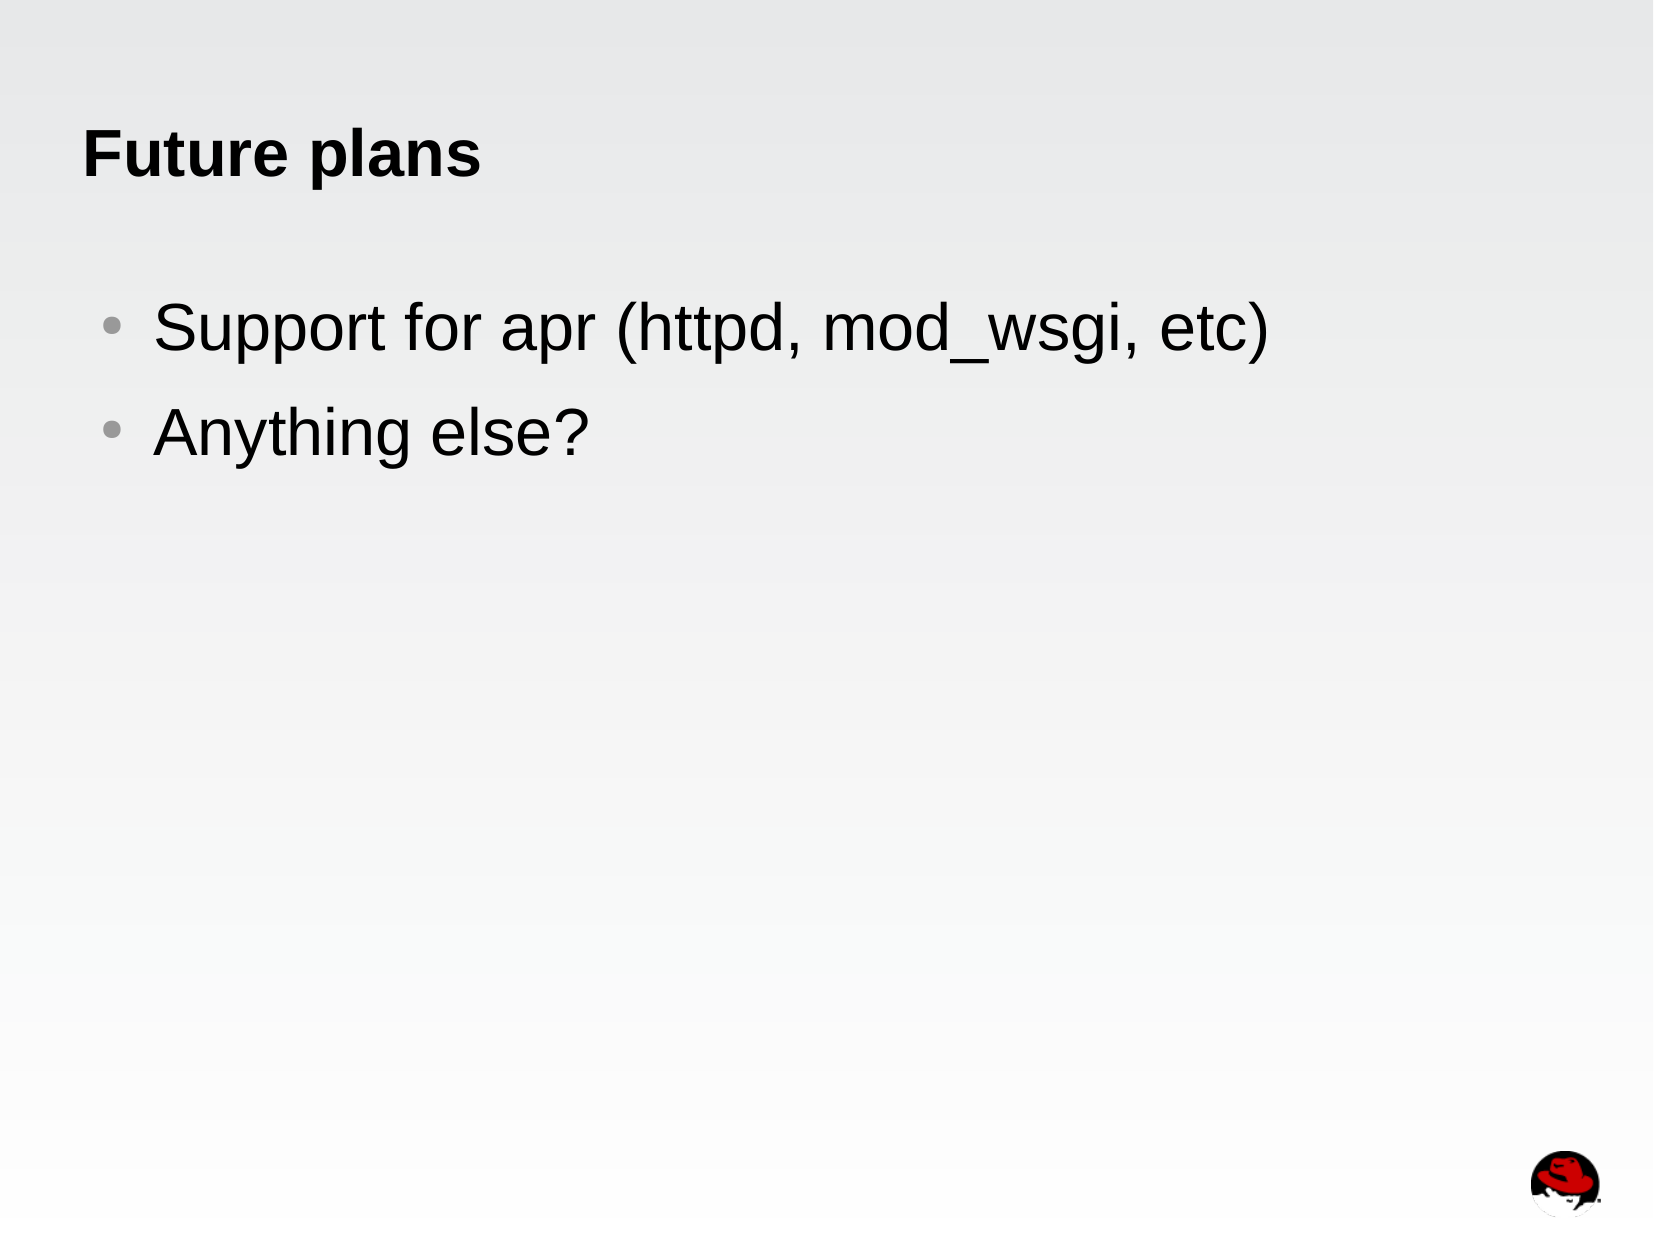

# Future plans
Support for apr (httpd, mod_wsgi, etc)
Anything else?